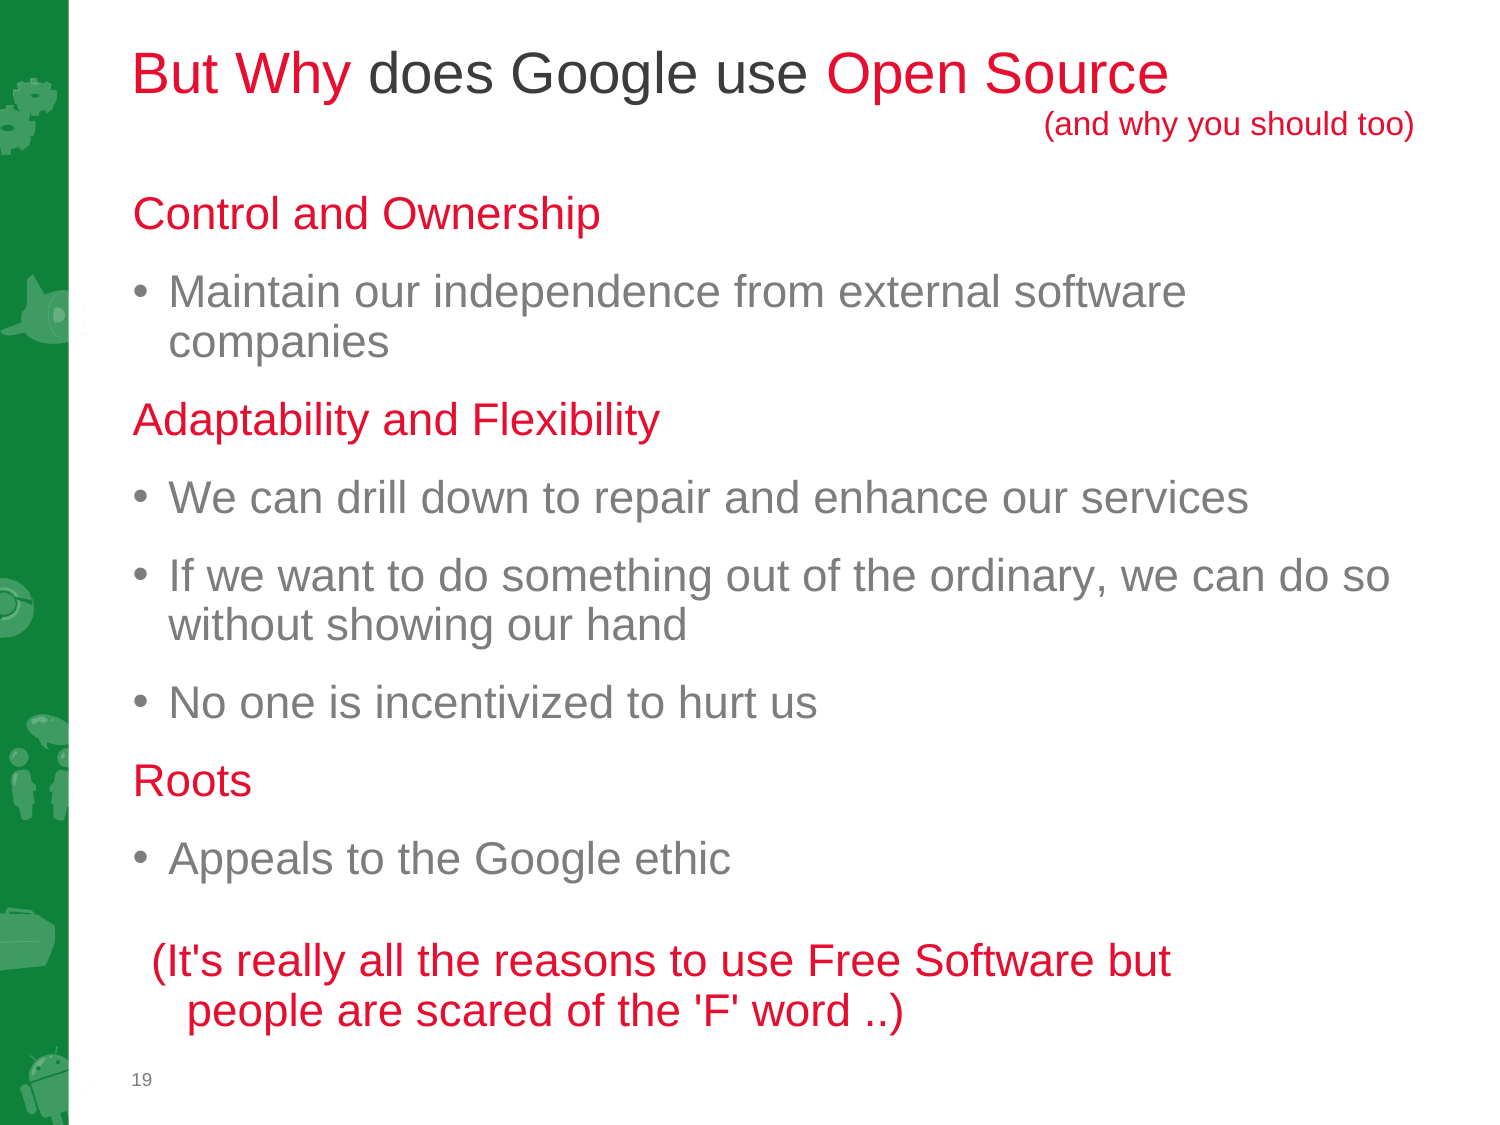

But Why does Google use Open Source
(and why you should too)
Control and Ownership
Maintain our independence from external software companies
Adaptability and Flexibility
We can drill down to repair and enhance our services
If we want to do something out of the ordinary, we can do so without showing our hand
No one is incentivized to hurt us
Roots
Appeals to the Google ethic
(It's really all the reasons to use Free Software but people are scared of the 'F' word ..)